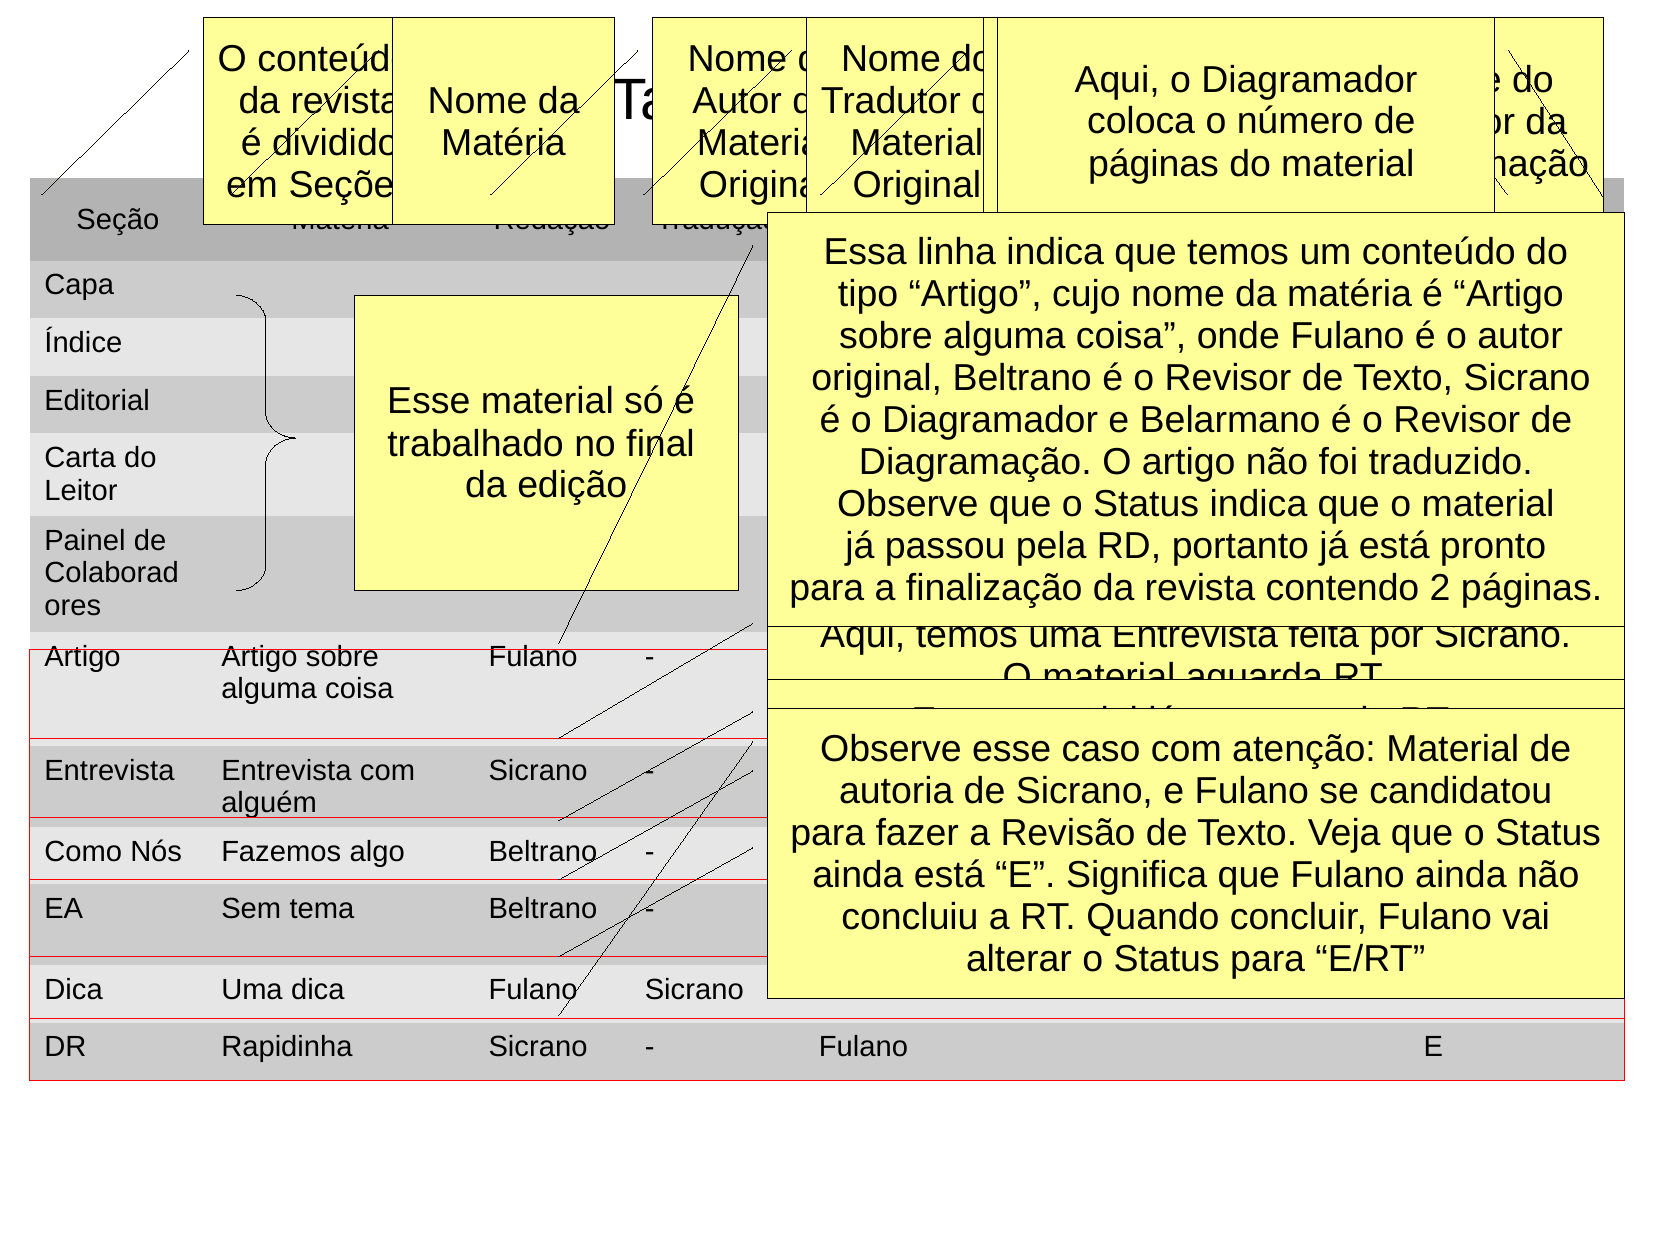

O conteúdo
 da revista
 é dividido
 em Seções
Nome da
Matéria
Nome do
Autor do
Material
Original
Nome do
Tradutor do
Material
Original
Nome do
Revisor de
Texto
Nome do
Diagramador
Nome do
Revisor da
Diagramação
Aqui, o Diagramador
 coloca o número de
 páginas do material
Aqui é colocado
 o Status Atual
 do Material
Conheça a Tabela de Produção do Wiki
| Seção | Matéria | Redação | Tradução | Revisão de Texto | Diagramação | Revisão da Diagramação | Status | Pág |
| --- | --- | --- | --- | --- | --- | --- | --- | --- |
| Capa | | | | | | | | |
| Índice | | | | | | | | |
| Editorial | | | | | | | | |
| Carta do Leitor | | | | | | | | |
| Painel de Colaboradores | | | | | | | | |
| Artigo | Artigo sobre alguma coisa | Fulano | - | Beltrano | Sicrano | Belarmano | E/RT/D/RD | 2 |
| Entrevista | Entrevista com alguém | Sicrano | - | | | | E | |
| Como Nós | Fazemos algo | Beltrano | - | Fulano | | | E/RT | |
| EA | Sem tema | Beltrano | - | Sicrano | Fulano | | E/RT/D | 1 |
| Dica | Uma dica | Fulano | Sicrano | | | | E | |
| DR | Rapidinha | Sicrano | - | Fulano | | | E | |
Essa linha indica que temos um conteúdo do
 tipo “Artigo”, cujo nome da matéria é “Artigo
 sobre alguma coisa”, onde Fulano é o autor
 original, Beltrano é o Revisor de Texto, Sicrano
é o Diagramador e Belarmano é o Revisor de
Diagramação. O artigo não foi traduzido.
Observe que o Status indica que o material
já passou pela RD, portanto já está pronto
para a finalização da revista contendo 2 páginas.
Esse material só é
trabalhado no final
da edição
Aqui, temos uma Entrevista feita por Sicrano.
O material aguarda RT.
Esse material já passou pela RT e
aguarda a Diagramação (D).
Observe esse caso com atenção: Material de
autoria de Sicrano, e Fulano se candidatou
para fazer a Revisão de Texto. Veja que o Status
ainda está “E”. Significa que Fulano ainda não
concluiu a RT. Quando concluir, Fulano vai
alterar o Status para “E/RT”
Esse material já passou pela D e
aguarda a Revisão da Diagramação (RD).
Esse material é de autoria original de Fulano e
foi traduzido por Sicrano. Aguarda RT.